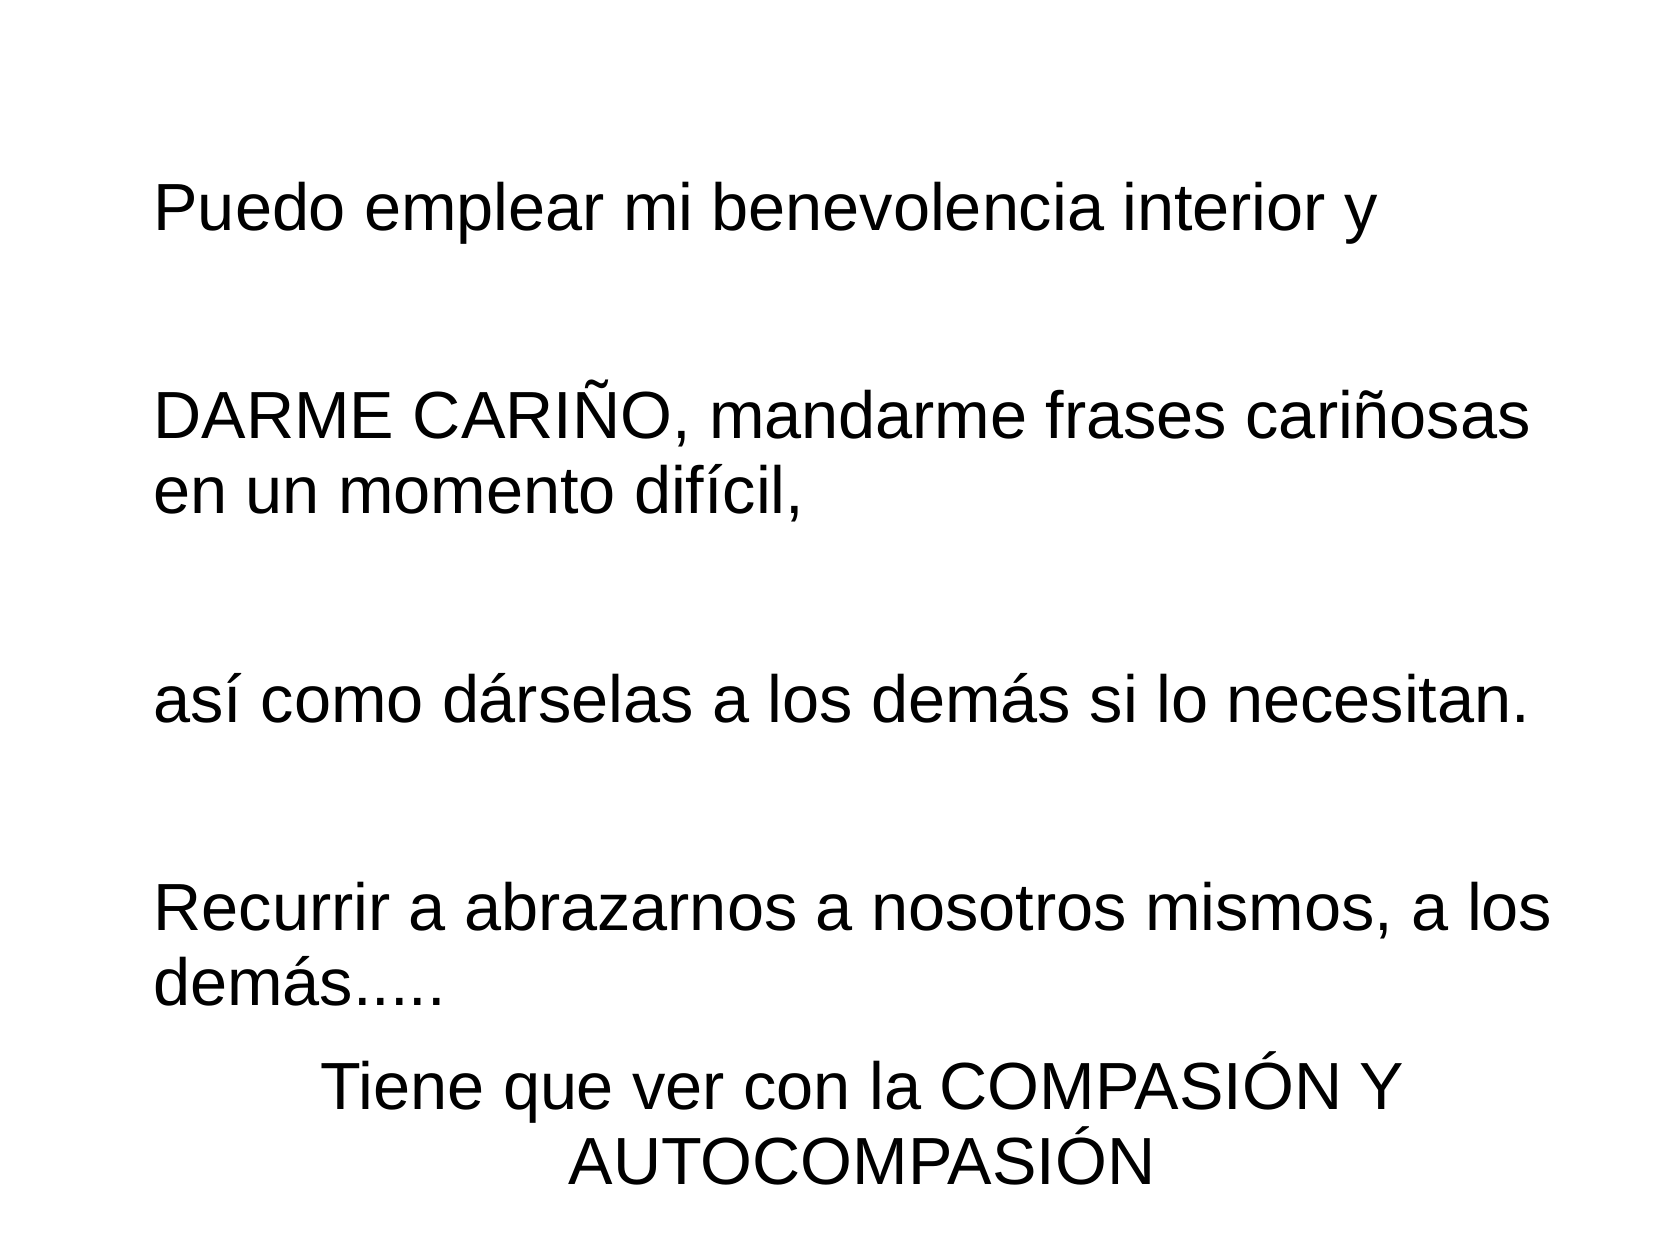

#
Puedo emplear mi benevolencia interior y
DARME CARIÑO, mandarme frases cariñosas en un momento difícil,
así como dárselas a los demás si lo necesitan.
Recurrir a abrazarnos a nosotros mismos, a los demás.....
Tiene que ver con la COMPASIÓN Y AUTOCOMPASIÓN